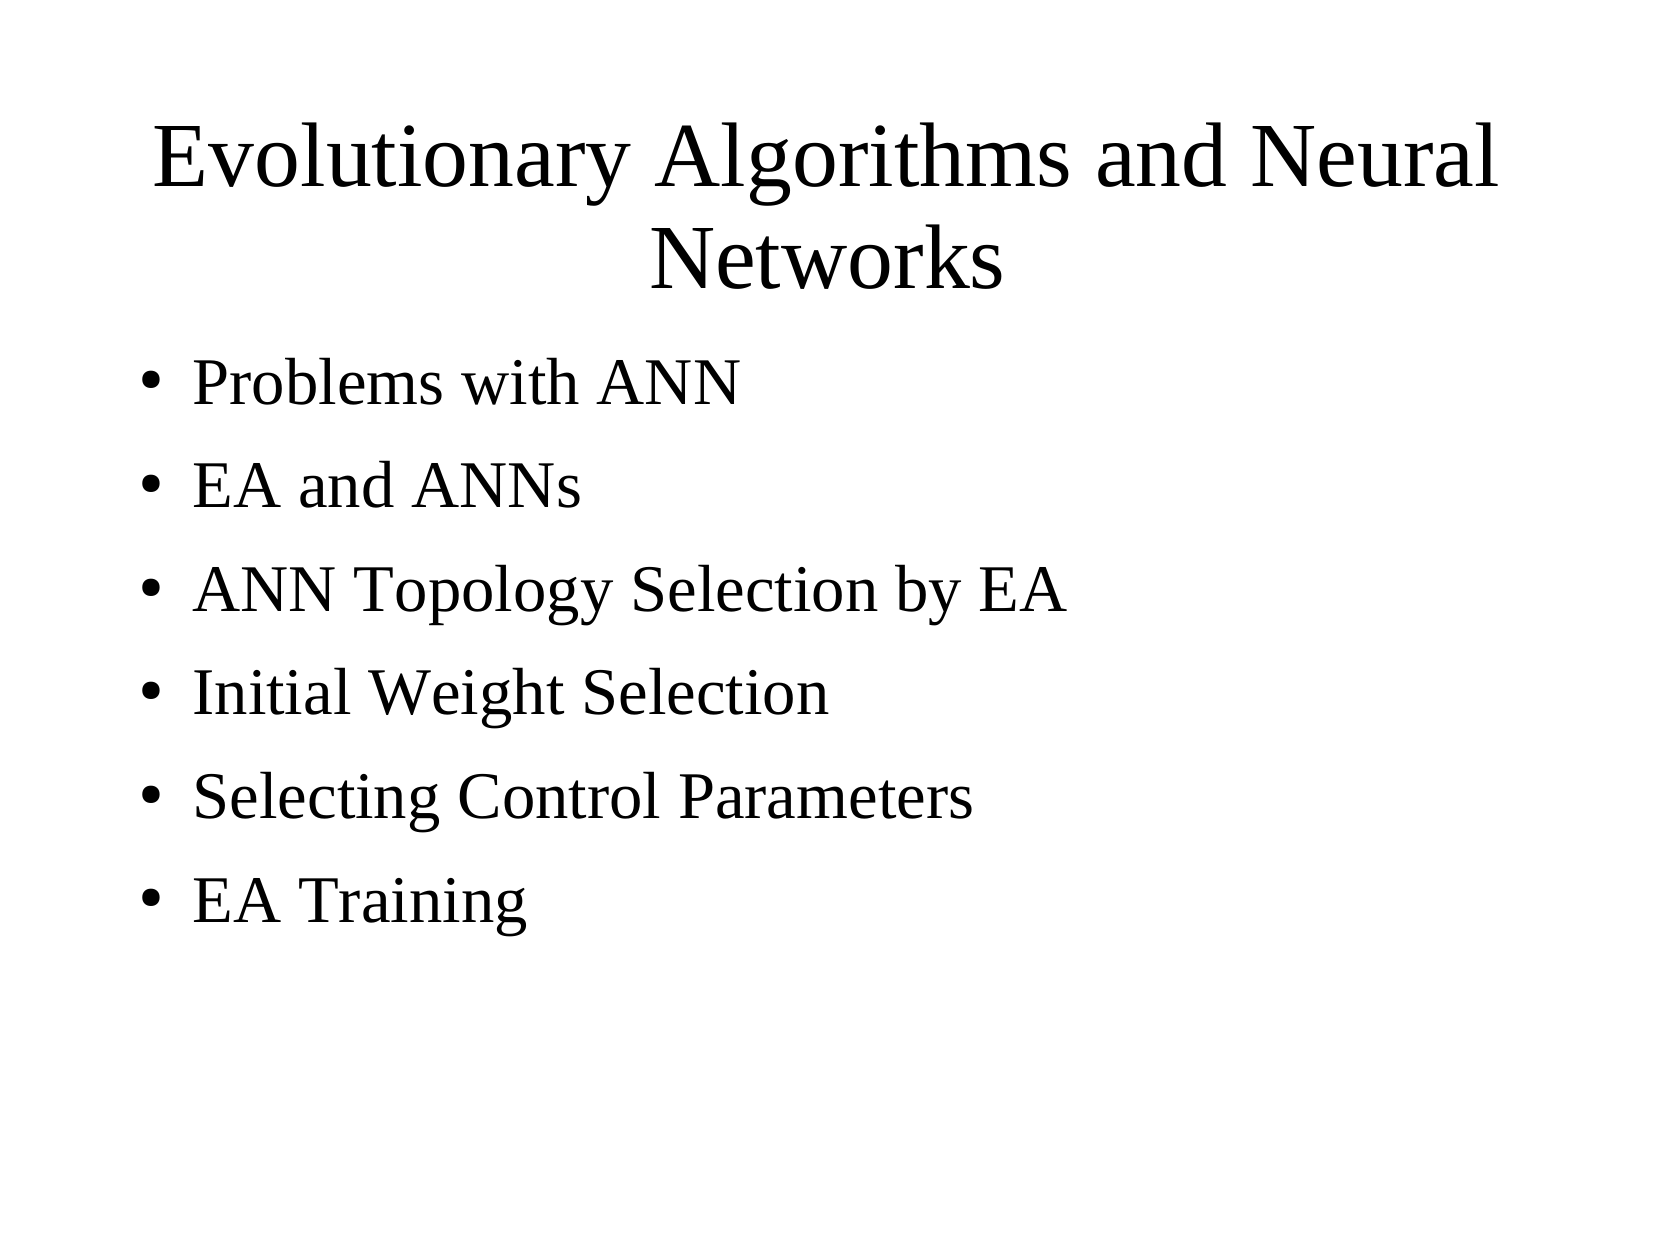

# Evolutionary Algorithms and Neural Networks
Problems with ANN
EA and ANNs
ANN Topology Selection by EA
Initial Weight Selection
Selecting Control Parameters
EA Training